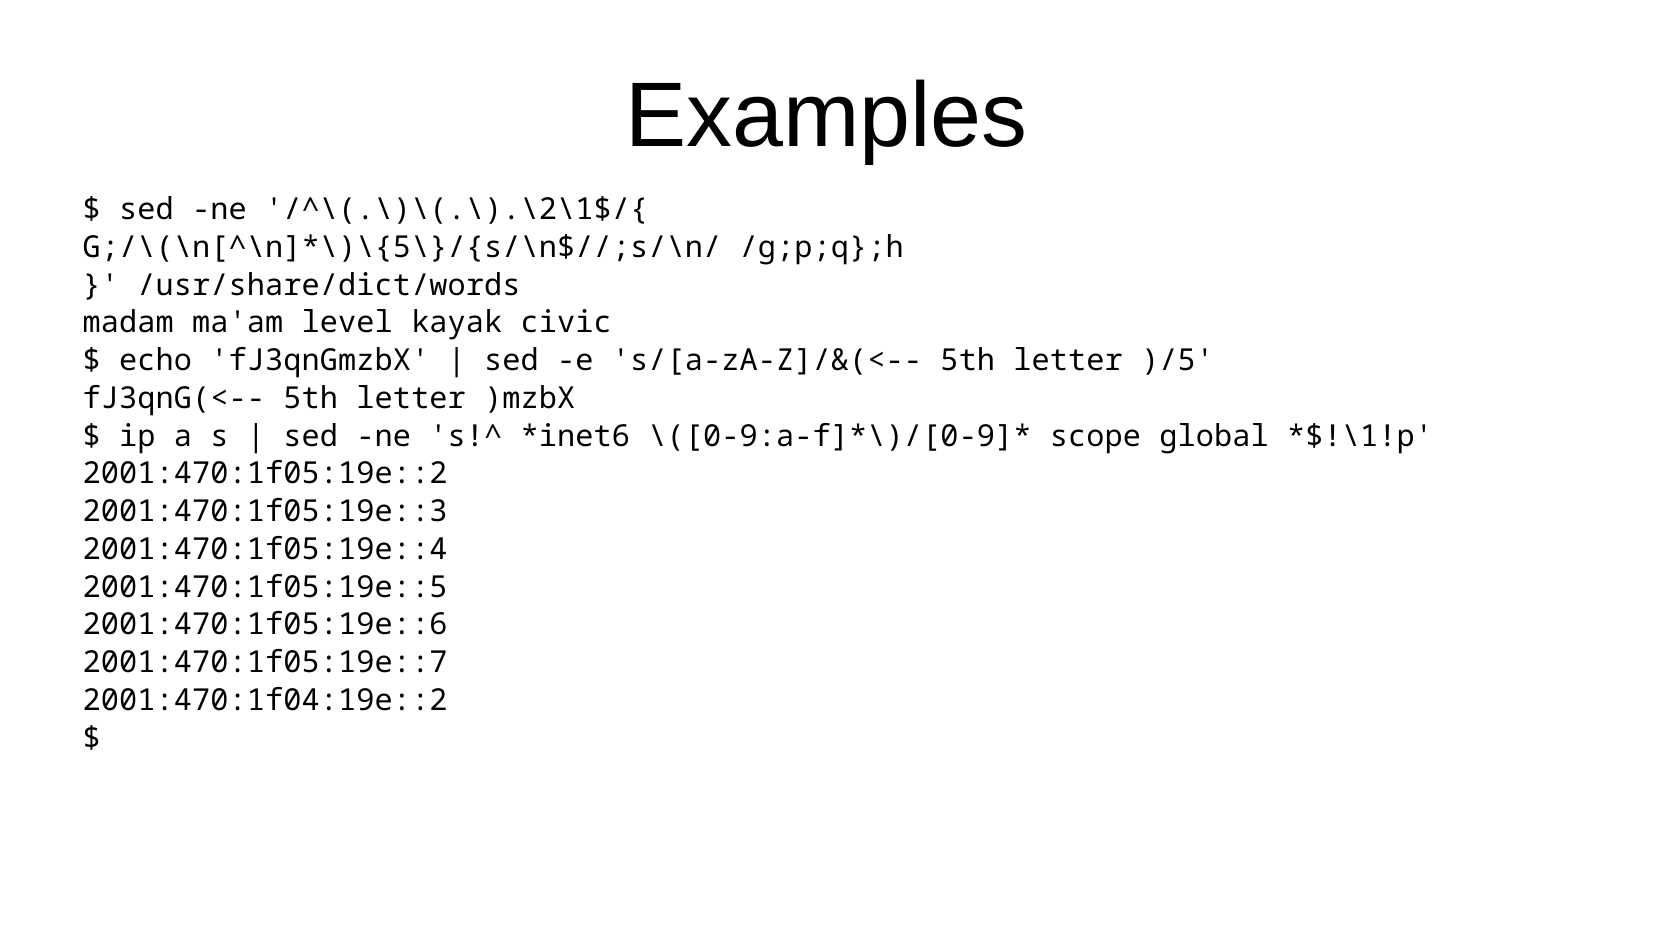

# Examples
$ sed -ne '/^\(.\)\(.\).\2\1$/{
G;/\(\n[^\n]*\)\{5\}/{s/\n$//;s/\n/ /g;p;q};h
}' /usr/share/dict/words
madam ma'am level kayak civic
$ echo 'fJ3qnGmzbX' | sed -e 's/[a-zA-Z]/&(<-- 5th letter )/5'
fJ3qnG(<-- 5th letter )mzbX
$ ip a s | sed -ne 's!^ *inet6 \([0-9:a-f]*\)/[0-9]* scope global *$!\1!p'
2001:470:1f05:19e::2
2001:470:1f05:19e::3
2001:470:1f05:19e::4
2001:470:1f05:19e::5
2001:470:1f05:19e::6
2001:470:1f05:19e::7
2001:470:1f04:19e::2
$